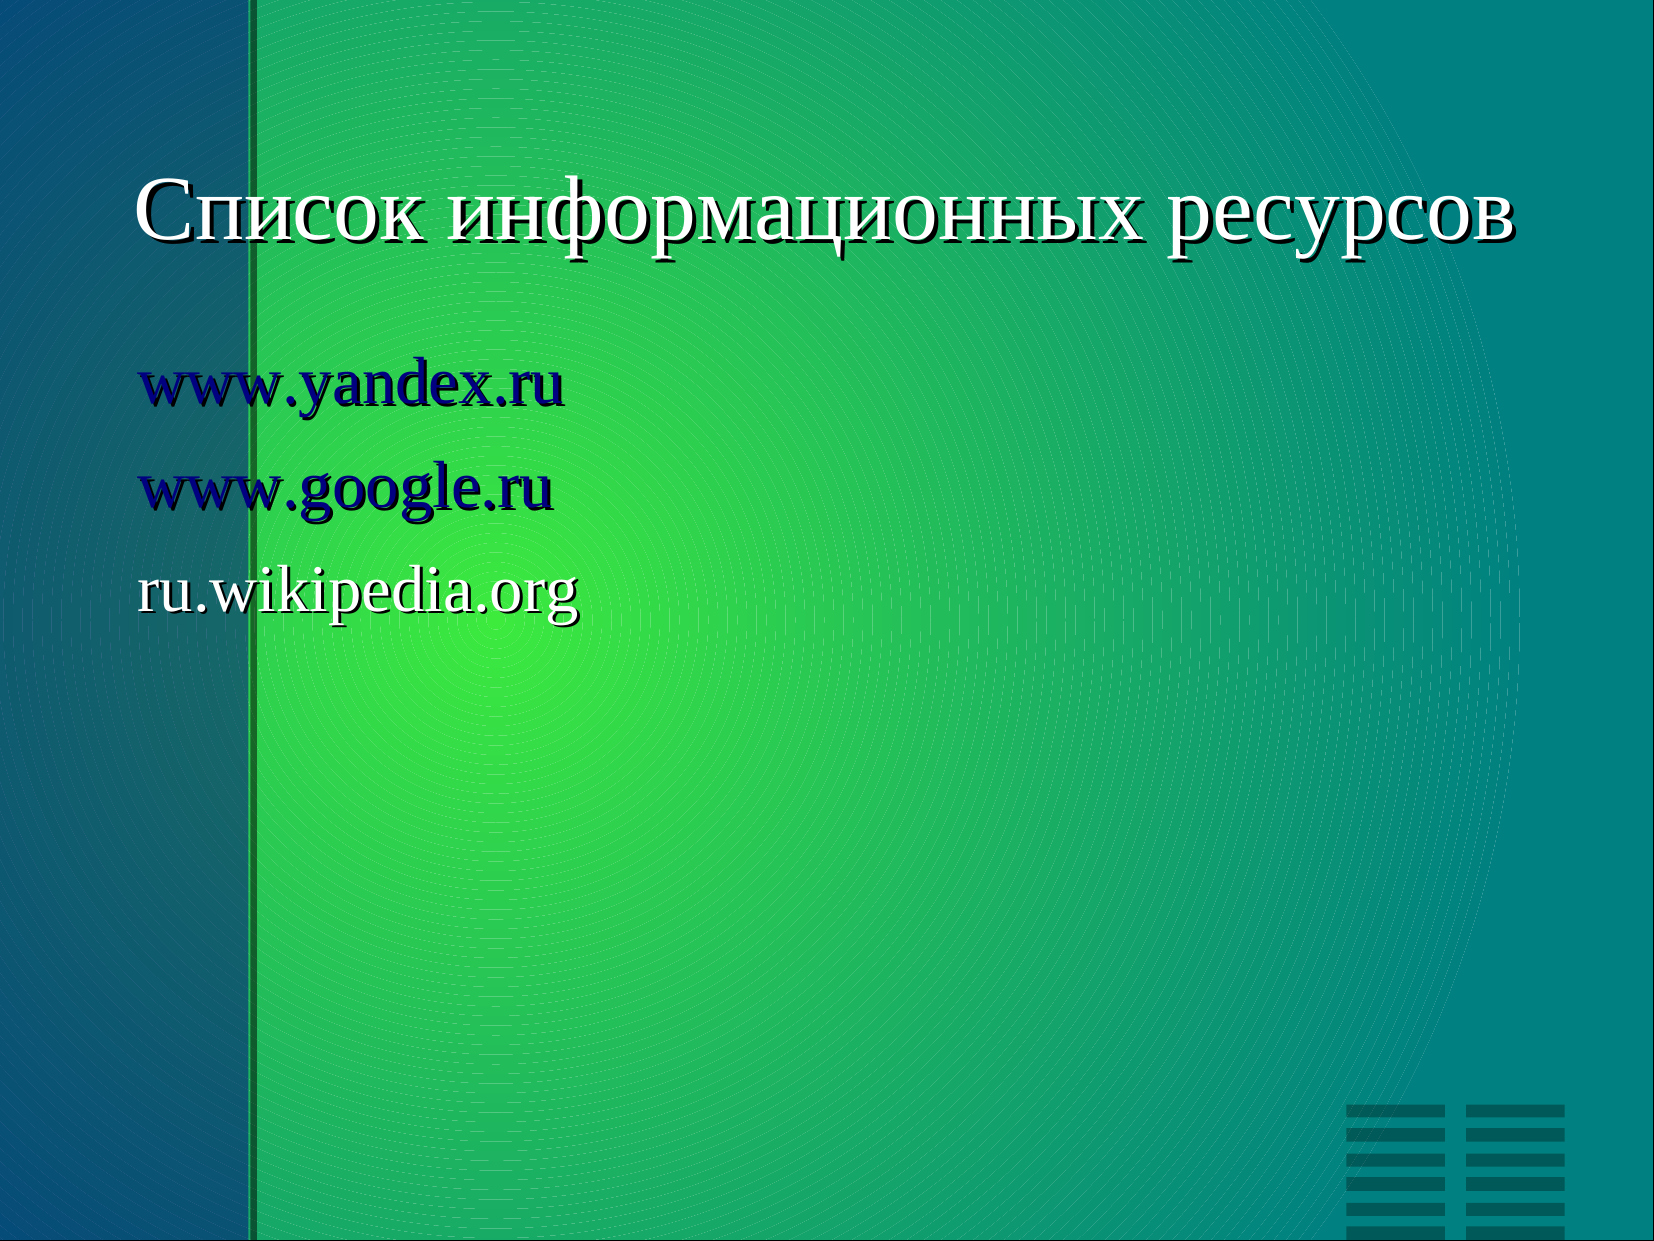

# Список информационных ресурсов
www.yandex.ru
www.google.ru
ru.wikipedia.org